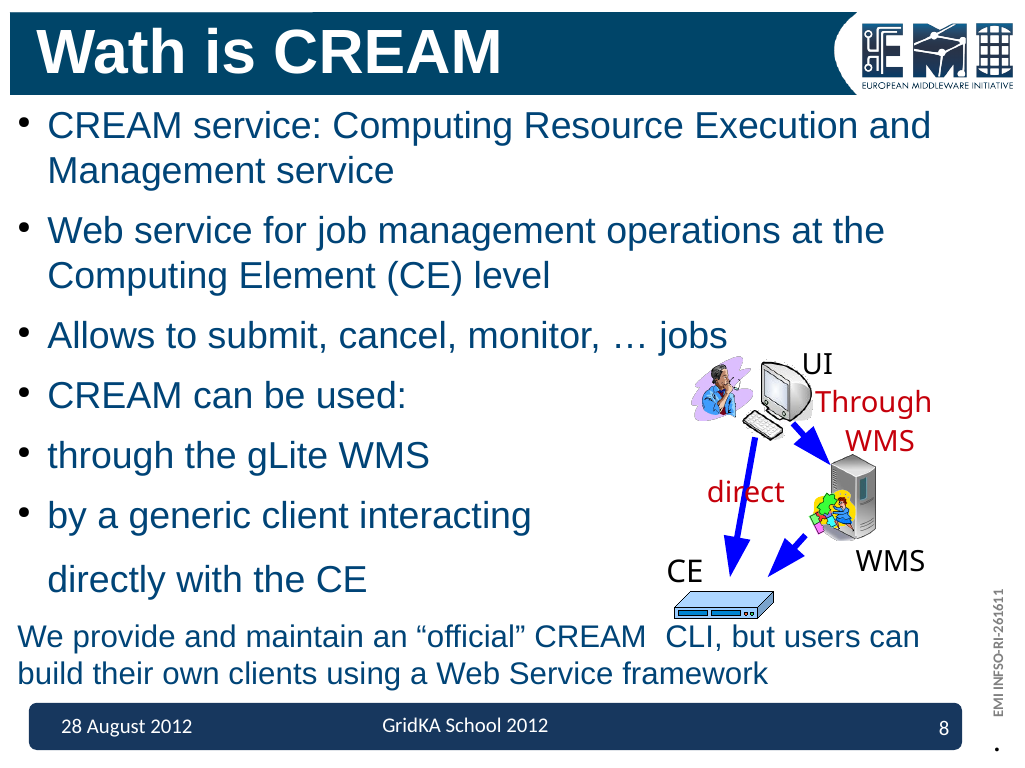

Wath is CREAM
CREAM service: Computing Resource Execution and Management service
Web service for job management operations at the Computing Element (CE) level
Allows to submit, cancel, monitor, … jobs
CREAM can be used:
through the gLite WMS
by a generic client interacting
directly with the CE
We provide and maintain an “official” CREAM CLI, but users can build their own clients using a Web Service framework
UI
Through
 WMS
direct
WMS
CE
GridKA School 2012
8